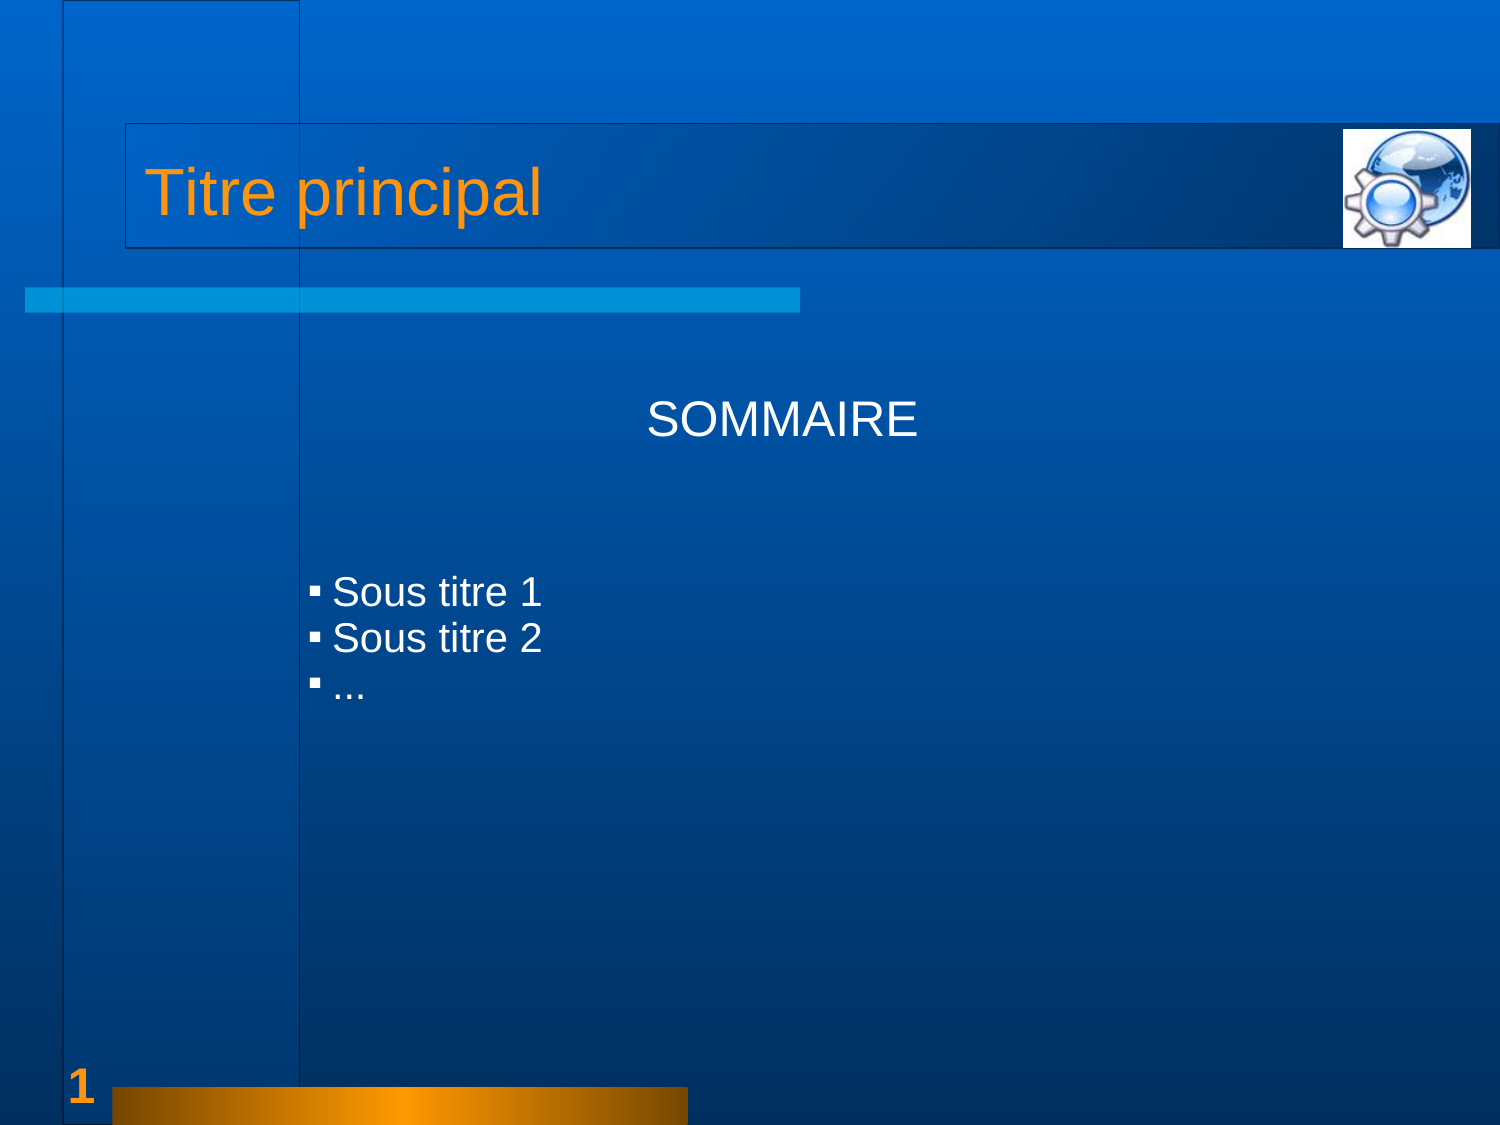

SOMMAIRE
 Sous titre 1
 Sous titre 2
 ...